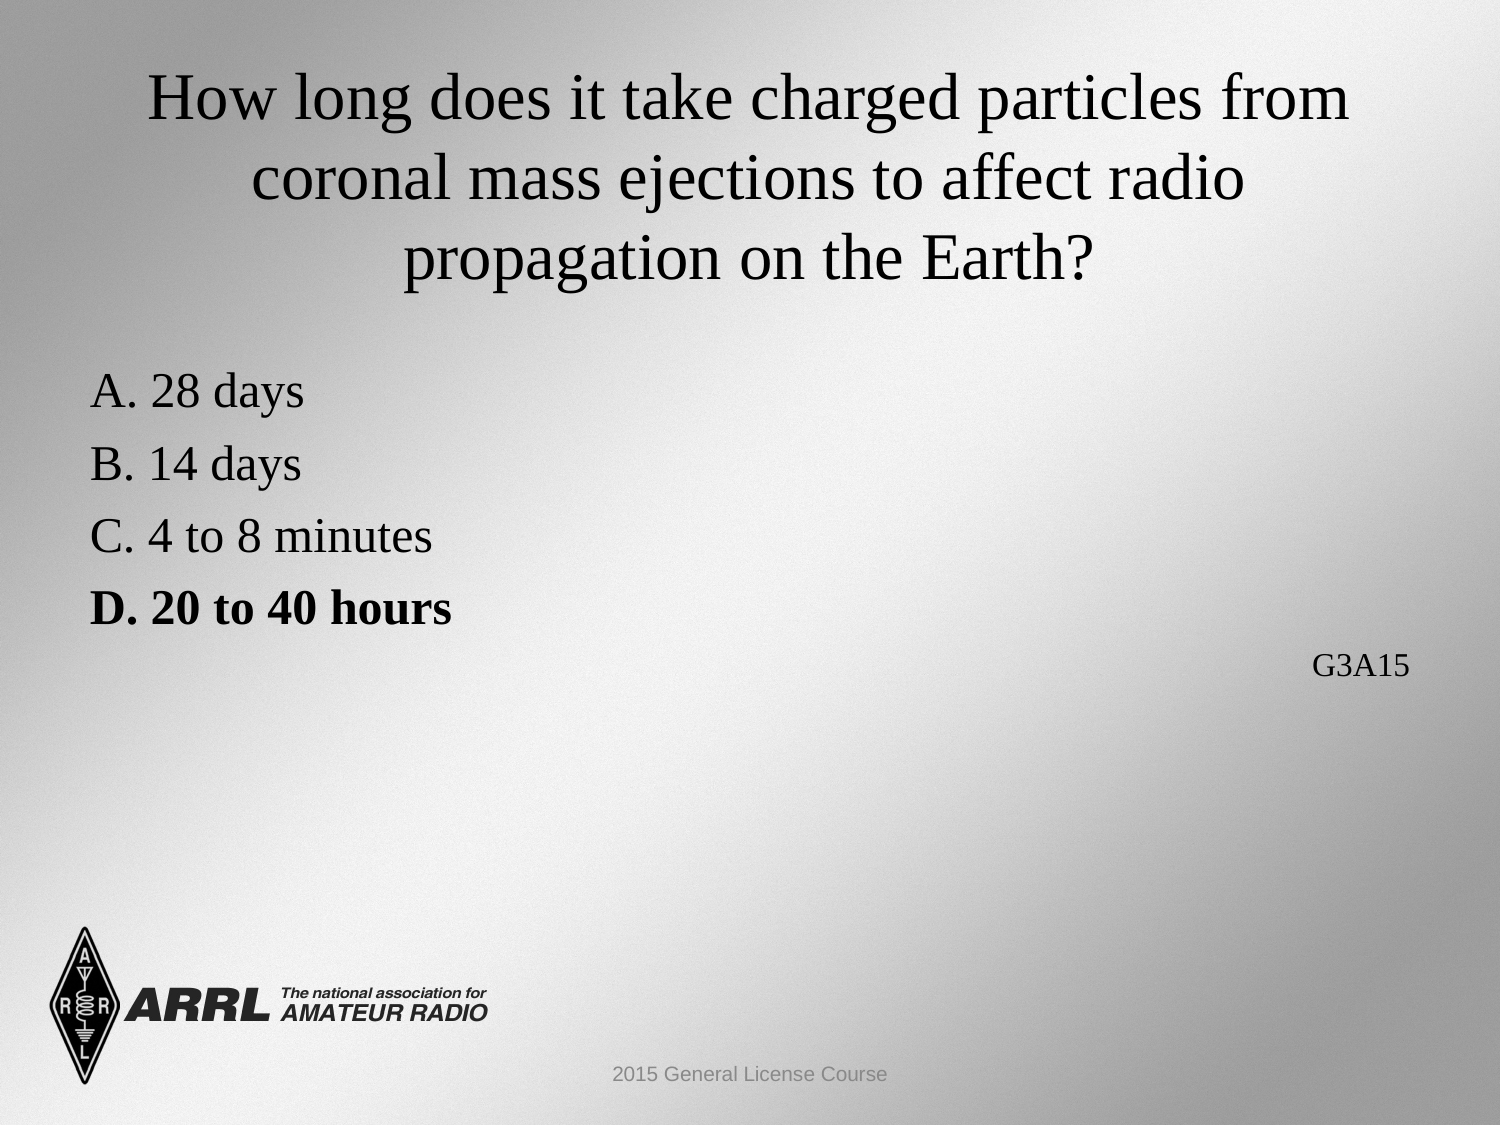

# How long does it take charged particles from coronal mass ejections to affect radio propagation on the Earth?
A. 28 days
B. 14 days
C. 4 to 8 minutes
D. 20 to 40 hours
 G3A15
2015 General License Course